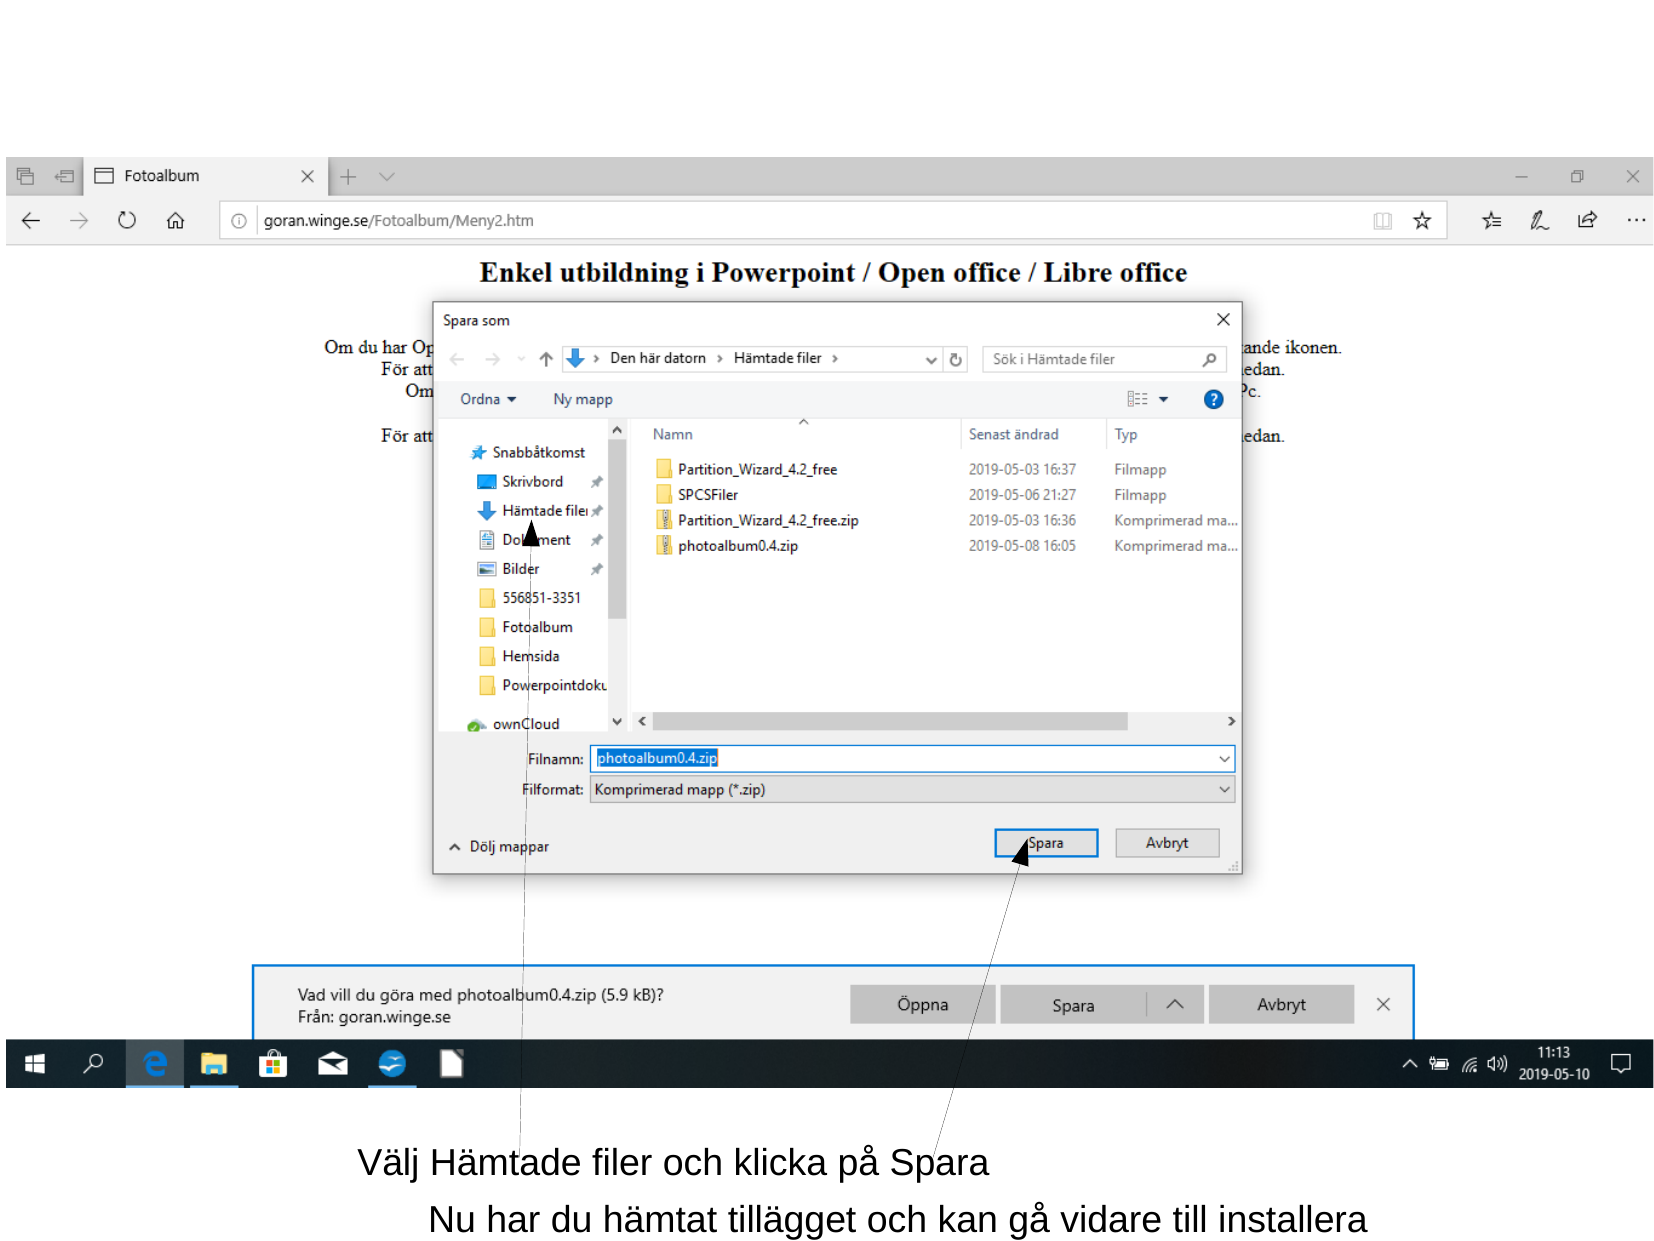

Välj Hämtade filer och klicka på Spara
Nu har du hämtat tillägget och kan gå vidare till installera